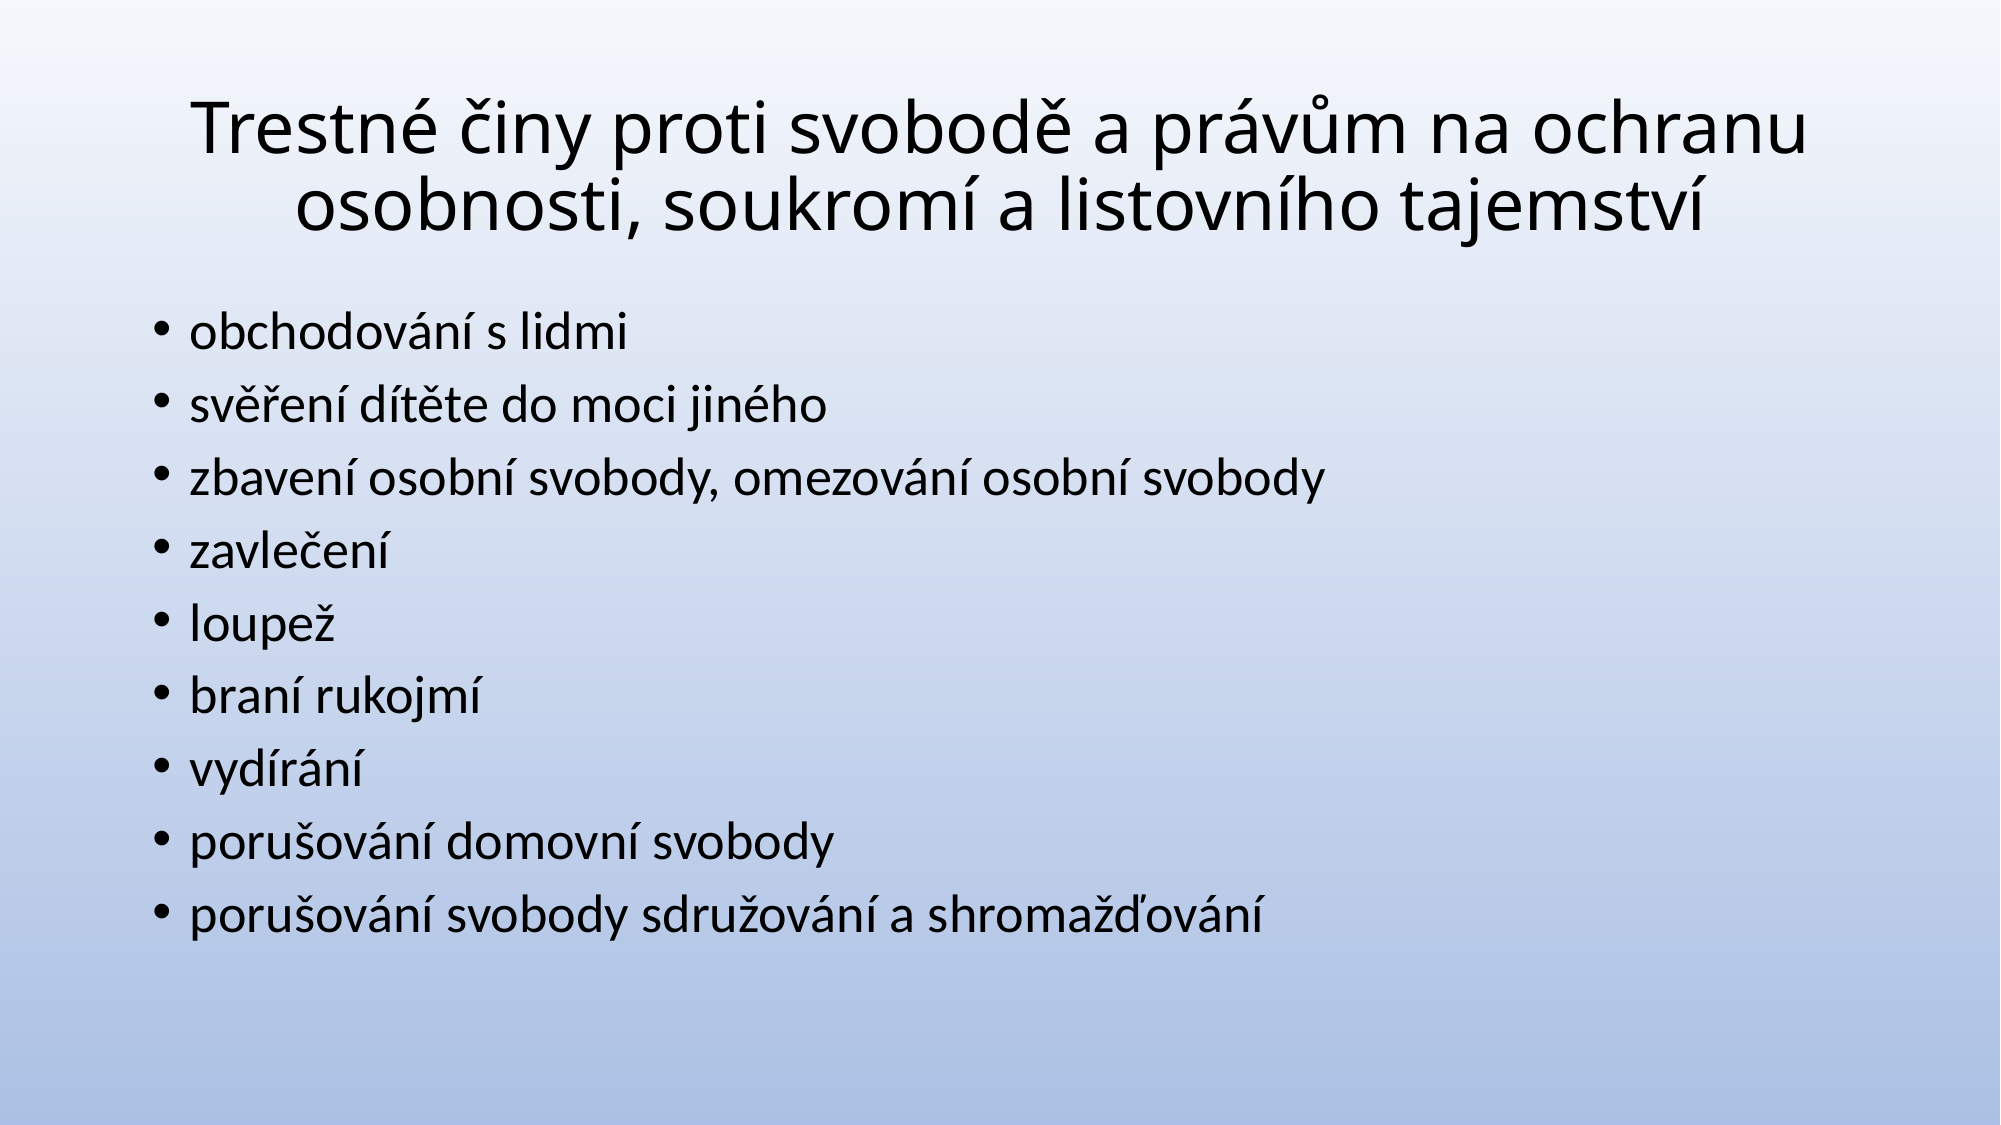

# Trestné činy proti svobodě a právům na ochranu osobnosti, soukromí a listovního tajemství
obchodování s lidmi
svěření dítěte do moci jiného
zbavení osobní svobody, omezování osobní svobody
zavlečení
loupež
braní rukojmí
vydírání
porušování domovní svobody
porušování svobody sdružování a shromažďování